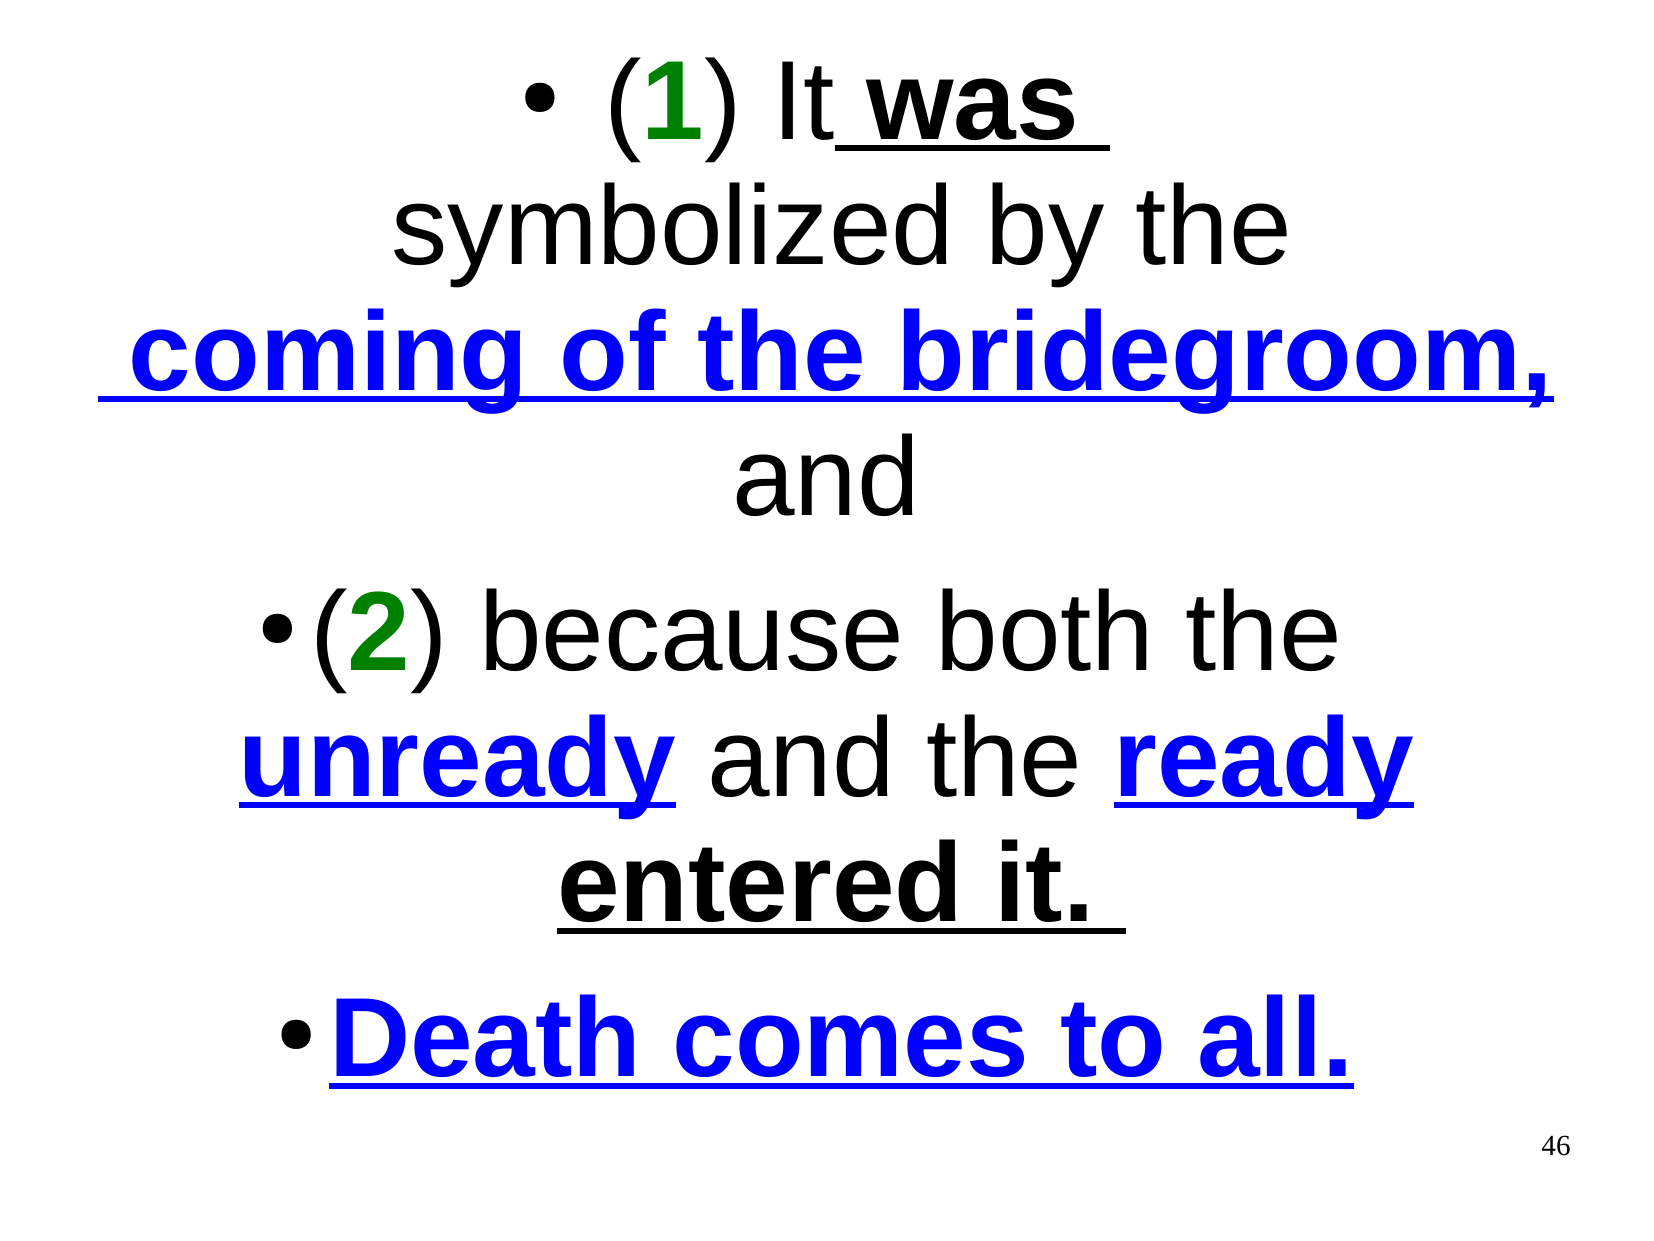

# (1) It was symbolized by the coming of the bridegroom, and
(2) because both the
unready and the ready
entered it.
Death comes to all.
46